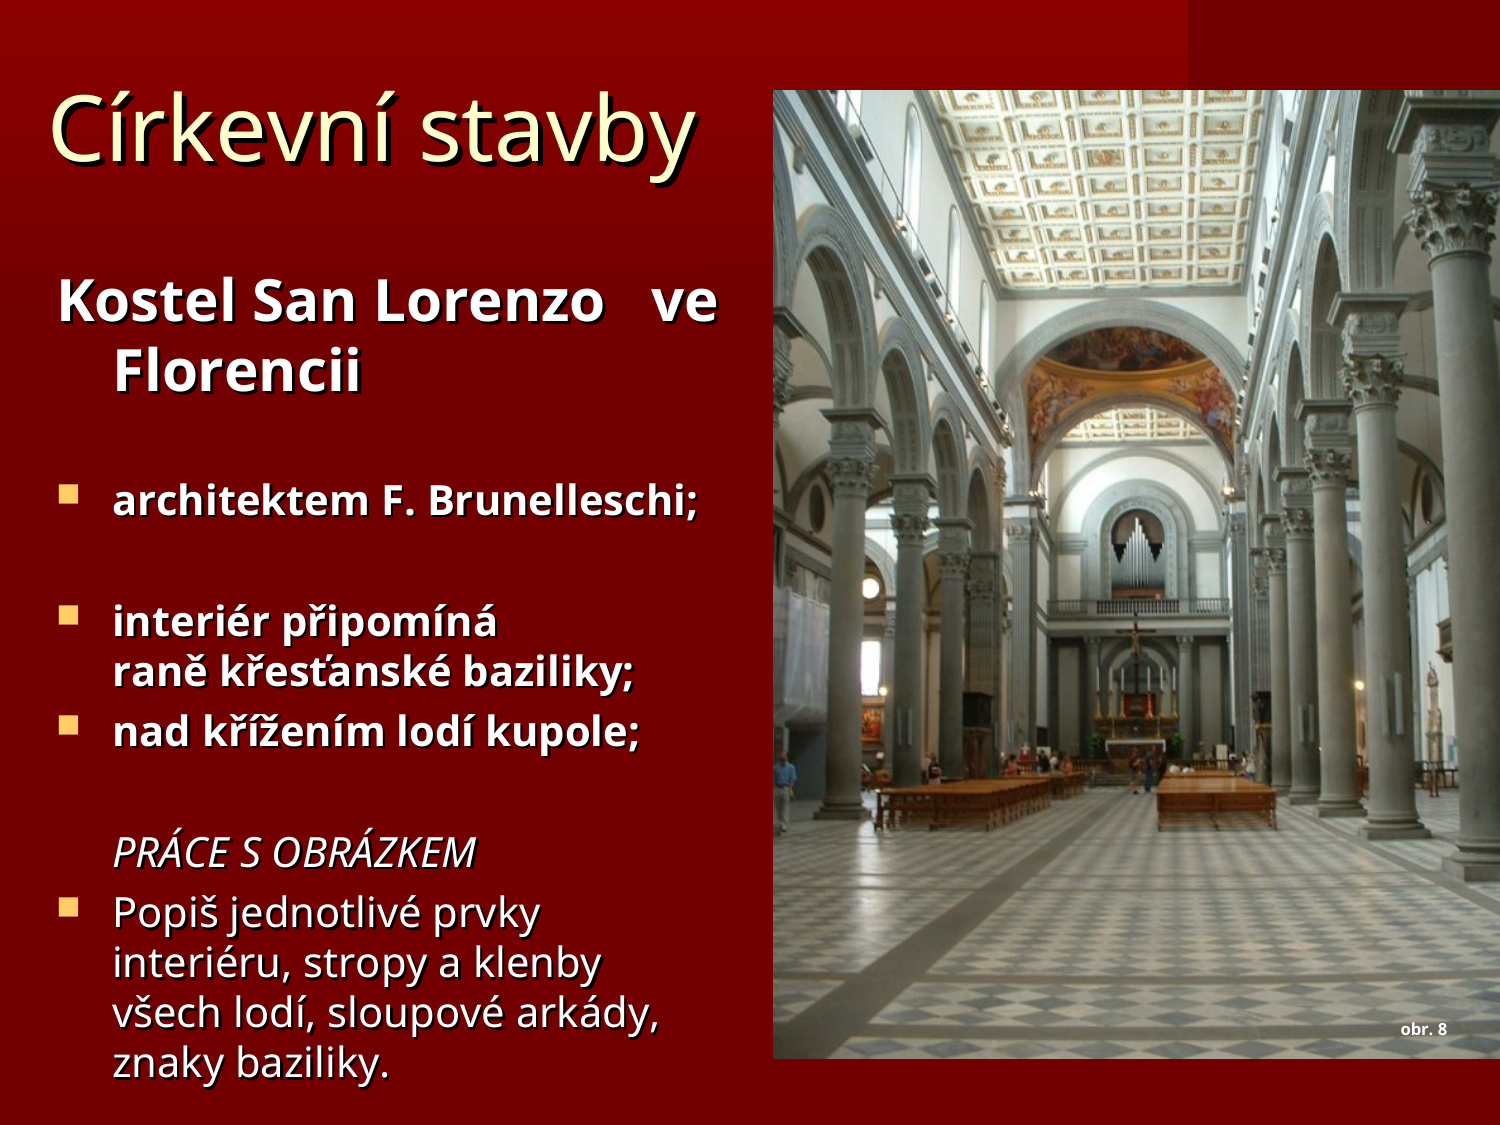

# Církevní stavby
Kostel San Lorenzo ve Florencii
architektem F. Brunelleschi;
interiér připomíná raně křesťanské baziliky;
nad křížením lodí kupole;
	PRÁCE S OBRÁZKEM
Popiš jednotlivé prvky interiéru, stropy a klenby všech lodí, sloupové arkády, znaky baziliky.
obr. 8